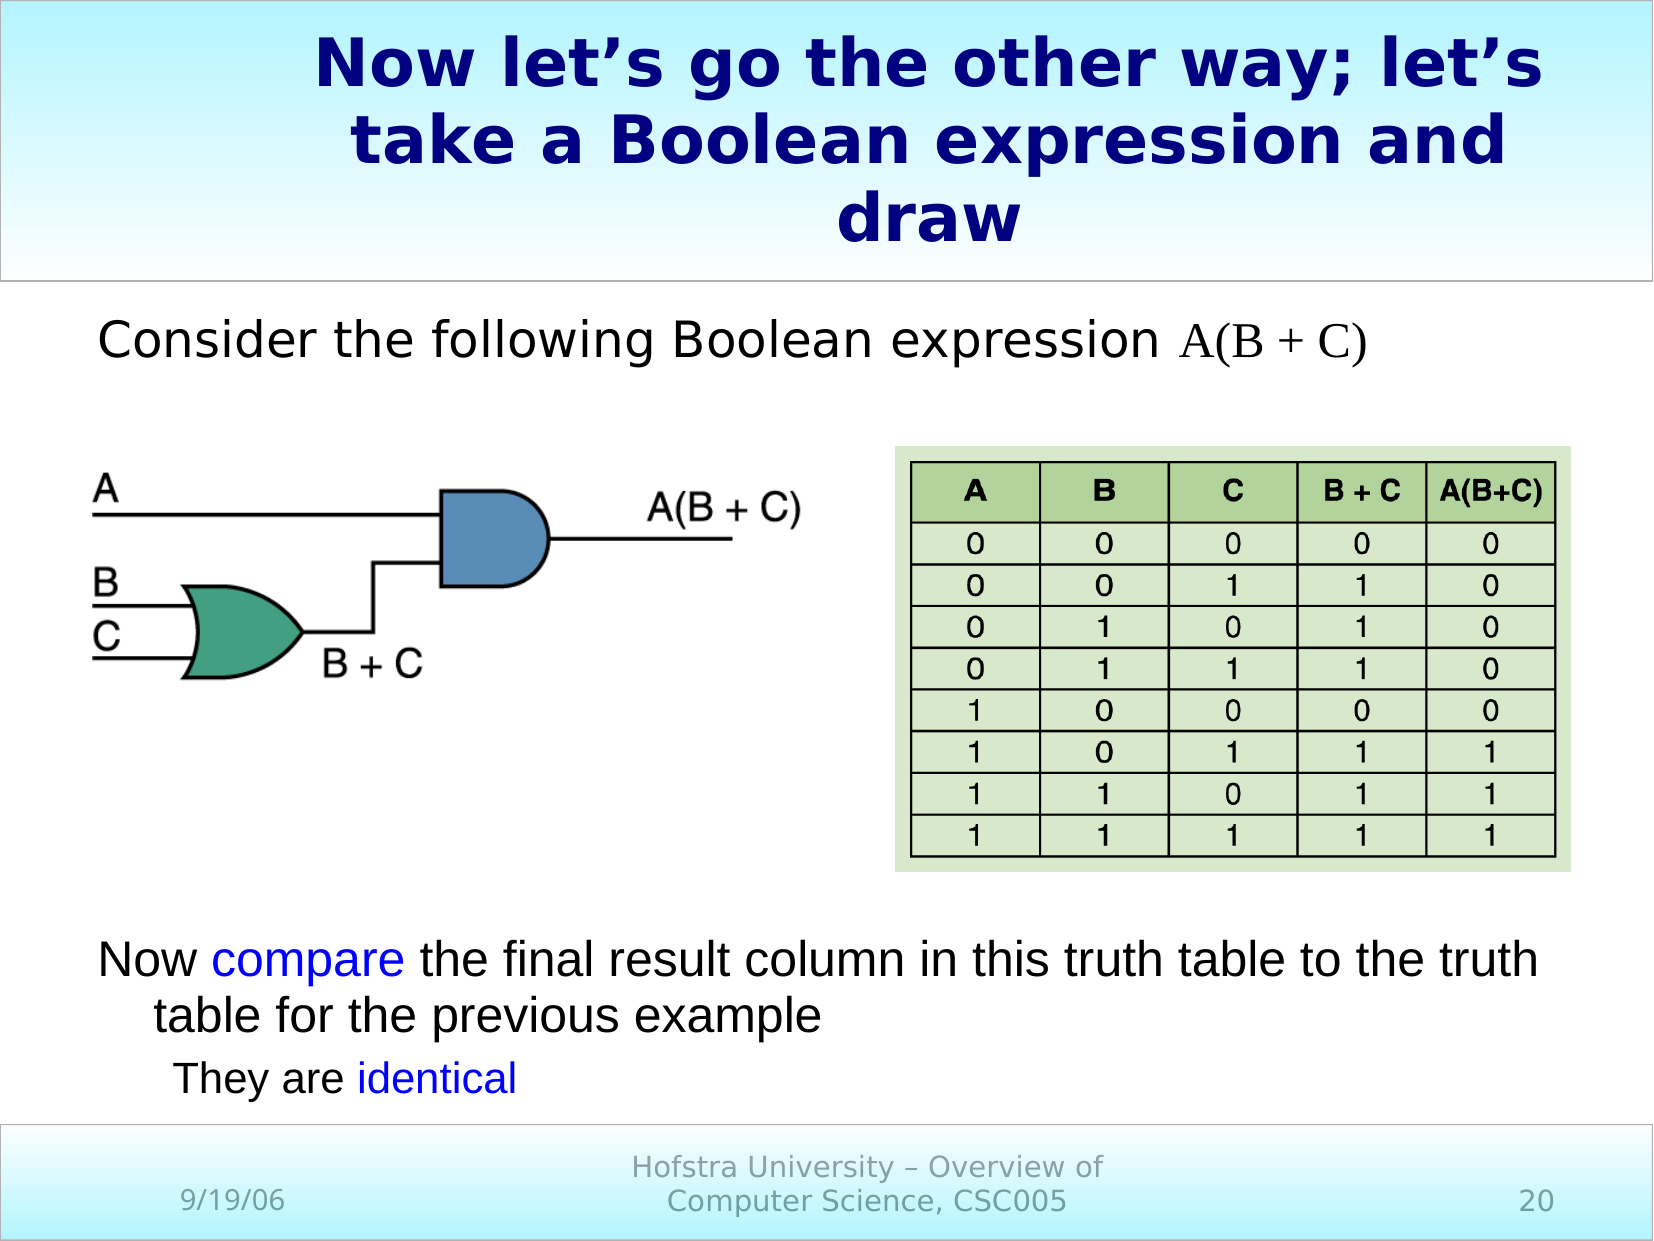

# Now let’s go the other way; let’s take a Boolean expression and draw
Consider the following Boolean expression A(B + C)
Now compare the final result column in this truth table to the truth table for the previous example
They are identical
09/27/06
20